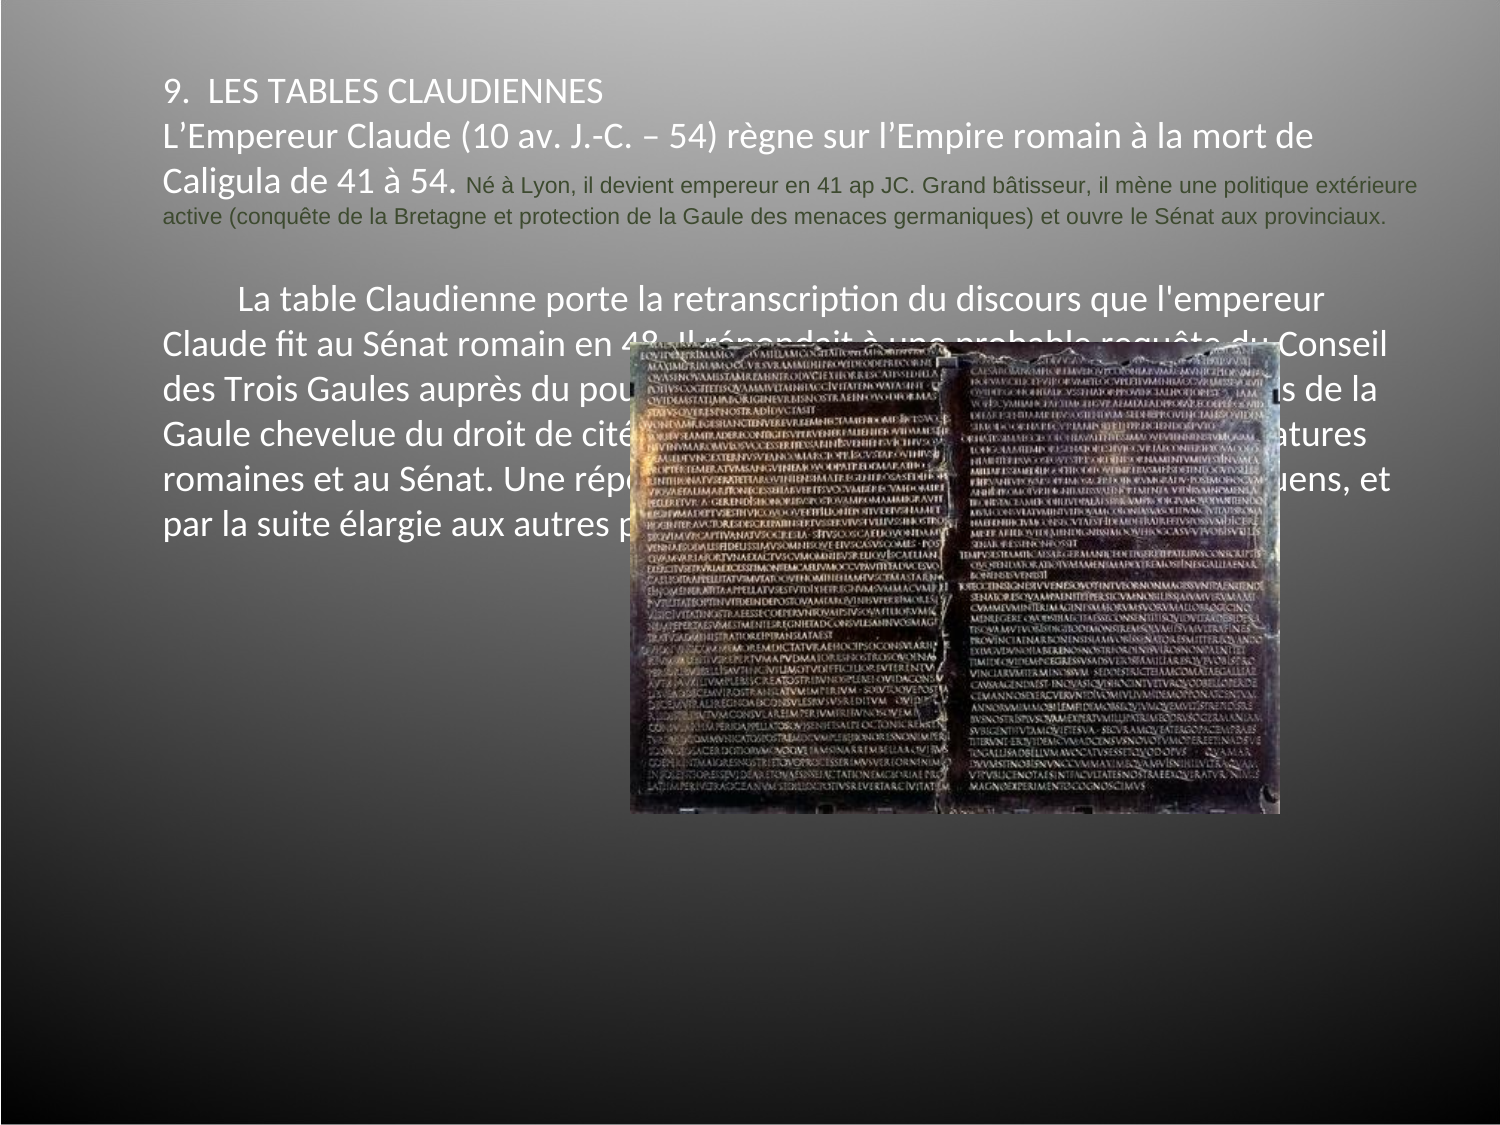

9. LES TABLES CLAUDIENNES
L’Empereur Claude (10 av. J.-C. – 54) règne sur l’Empire romain à la mort de Caligula de 41 à 54. Né à Lyon, il devient empereur en 41 ap JC. Grand bâtisseur, il mène une politique extérieure active (conquête de la Bretagne et protection de la Gaule des menaces germaniques) et ouvre le Sénat aux provinciaux.
	La table Claudienne porte la retranscription du discours que l'empereur Claude fit au Sénat romain en 48. Il répondait à une probable requête du Conseil des Trois Gaules auprès du pouvoir romain, sollicitant l’octroi aux notables de la Gaule chevelue du droit de cité complet, leur ouvrant l’accès aux magistratures romaines et au Sénat. Une réponse positive (partielle) fut donnée aux Éduens, et par la suite élargie aux autres peuples de la Gaule chevelue